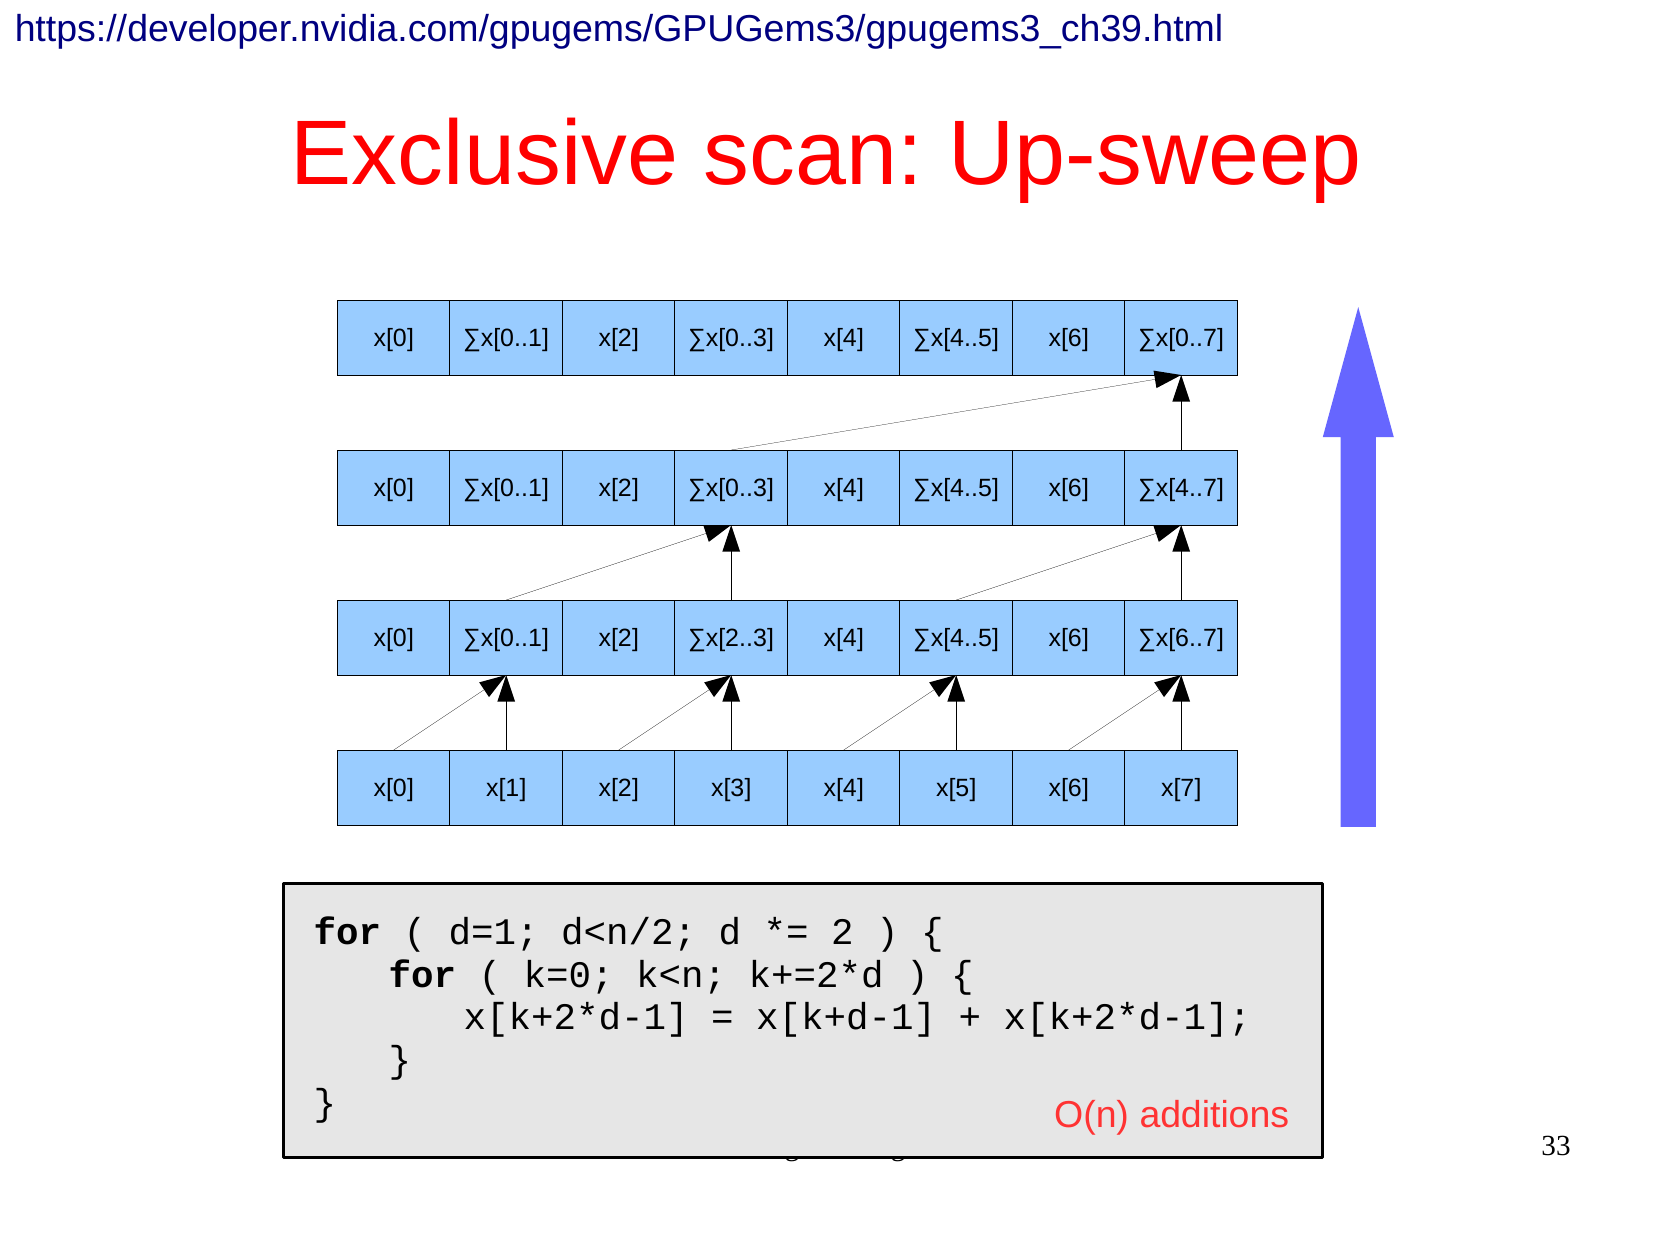

https://developer.nvidia.com/gpugems/GPUGems3/gpugems3_ch39.html
# Exclusive scan: Up-sweep
x[0]
∑x[0..1]
x[2]
∑x[0..3]
x[4]
∑x[4..5]
x[6]
∑x[0..7]
x[0]
∑x[0..1]
x[2]
∑x[0..3]
x[4]
∑x[4..5]
x[6]
∑x[4..7]
x[0]
∑x[0..1]
x[2]
∑x[2..3]
x[4]
∑x[4..5]
x[6]
∑x[6..7]
x[0]
x[1]
x[2]
x[3]
x[4]
x[5]
x[6]
x[7]
for ( d=1; d<n/2; d *= 2 ) {
	for ( k=0; k<n; k+=2*d ) {
		x[k+2*d-1] = x[k+d-1] + x[k+2*d-1];
	}
}
O(n) additions
Parallel Programming Patterns
33